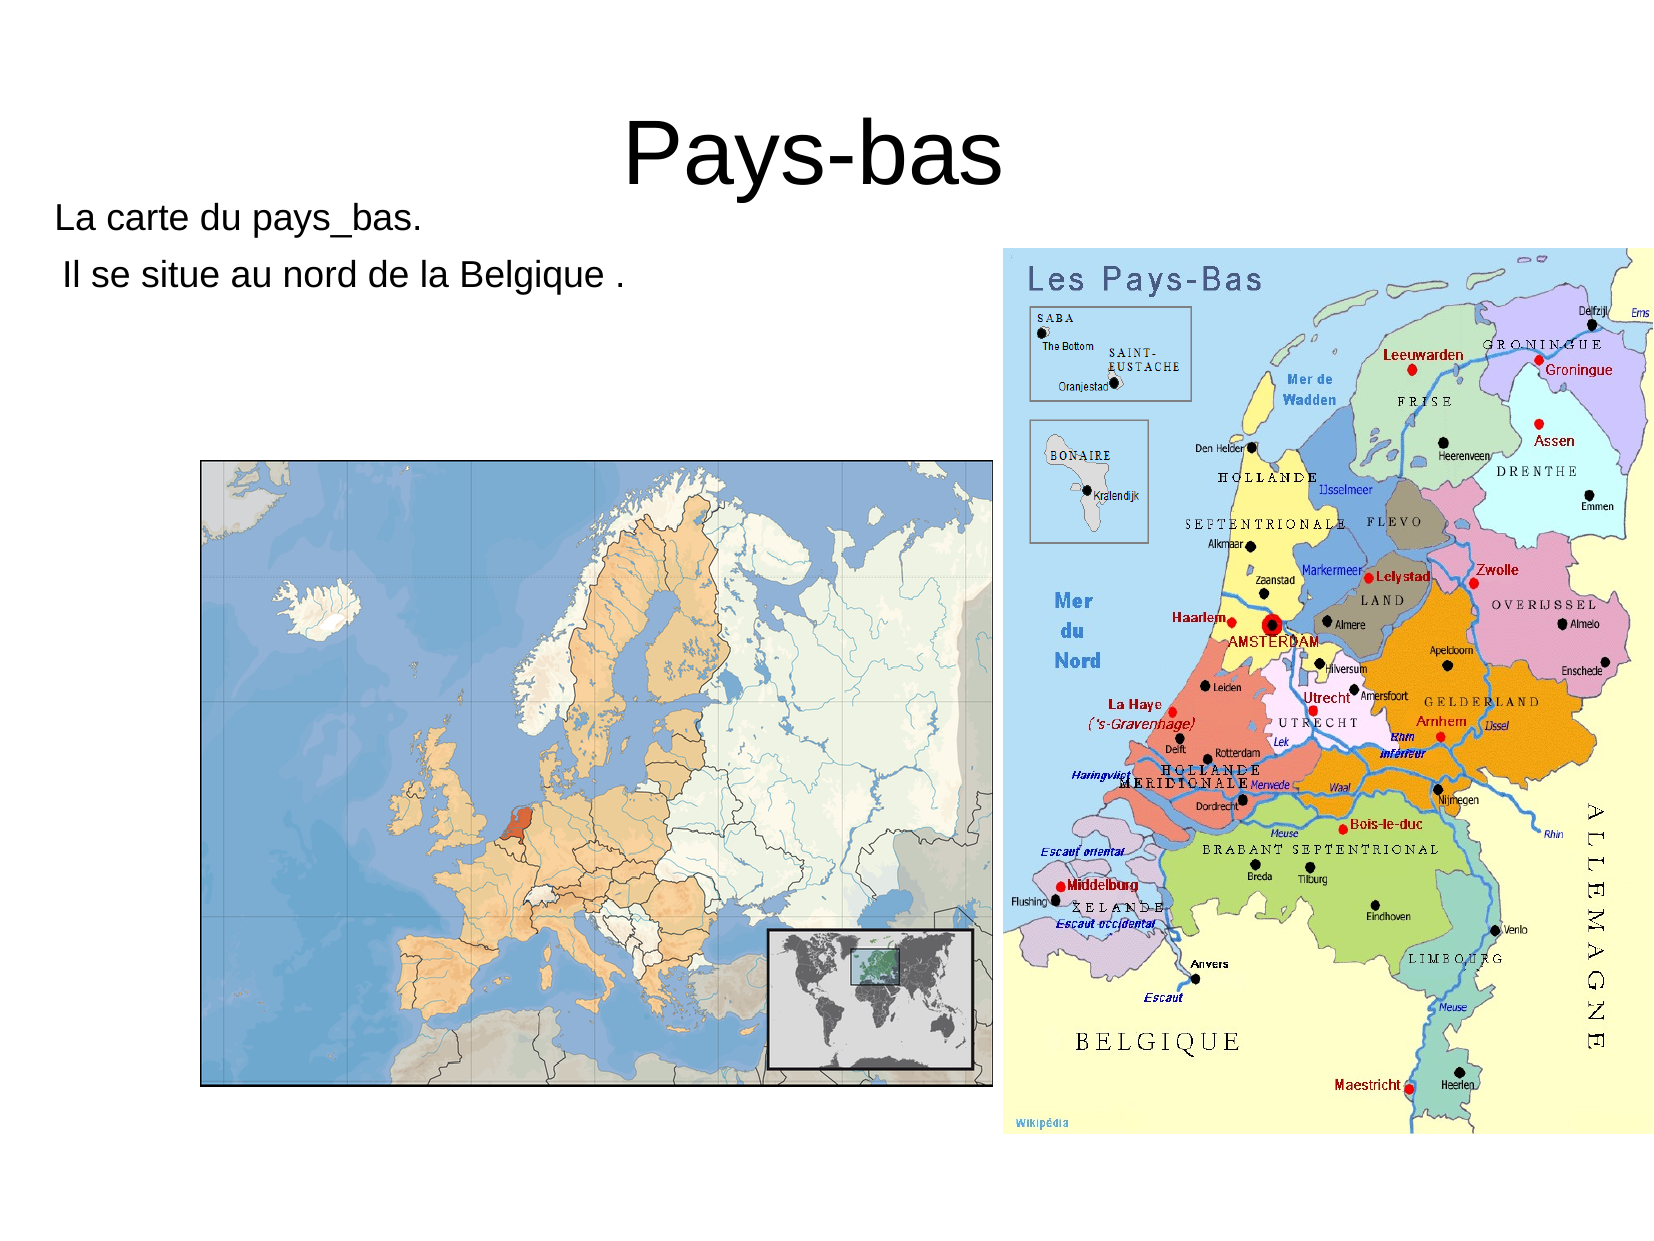

# Pays-bas
La carte du pays_bas.
Il se situe au nord de la Belgique .